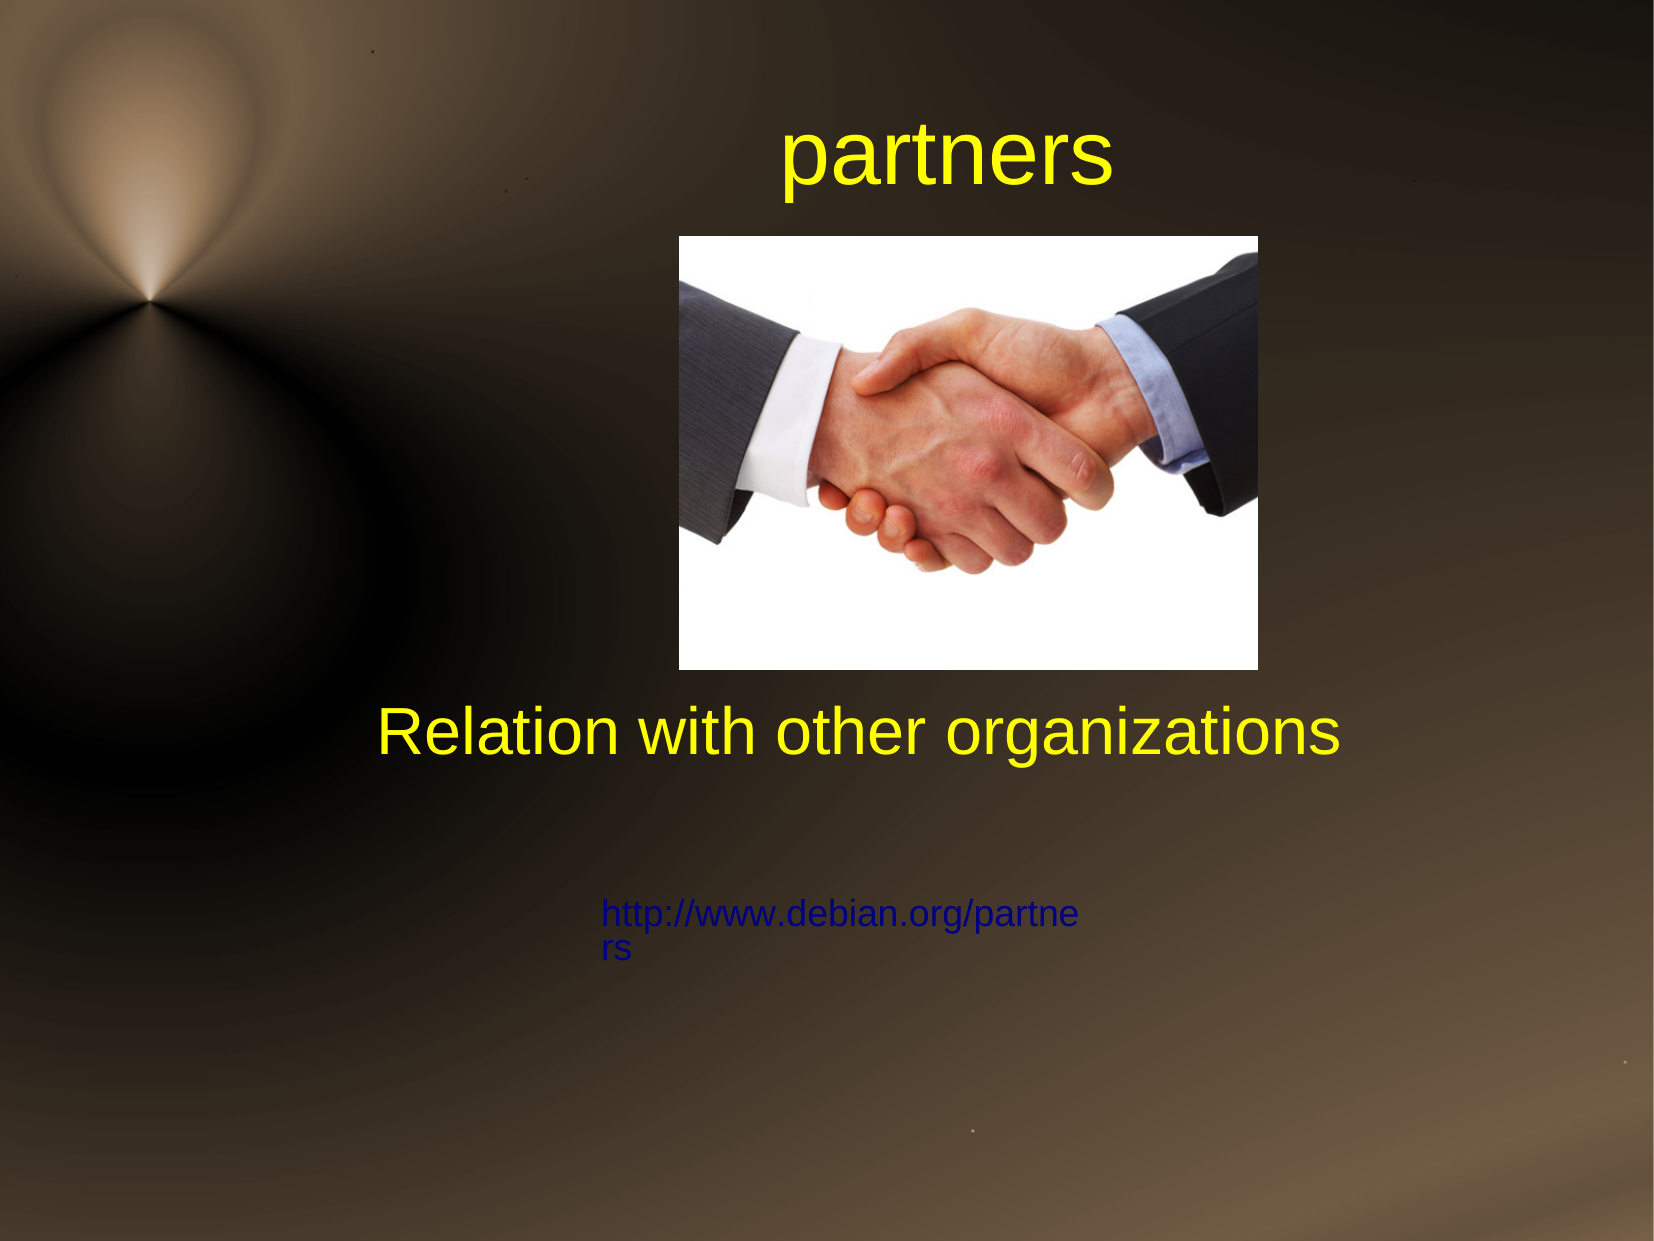

# partners
Relation with other organizations
http://www.debian.org/partners